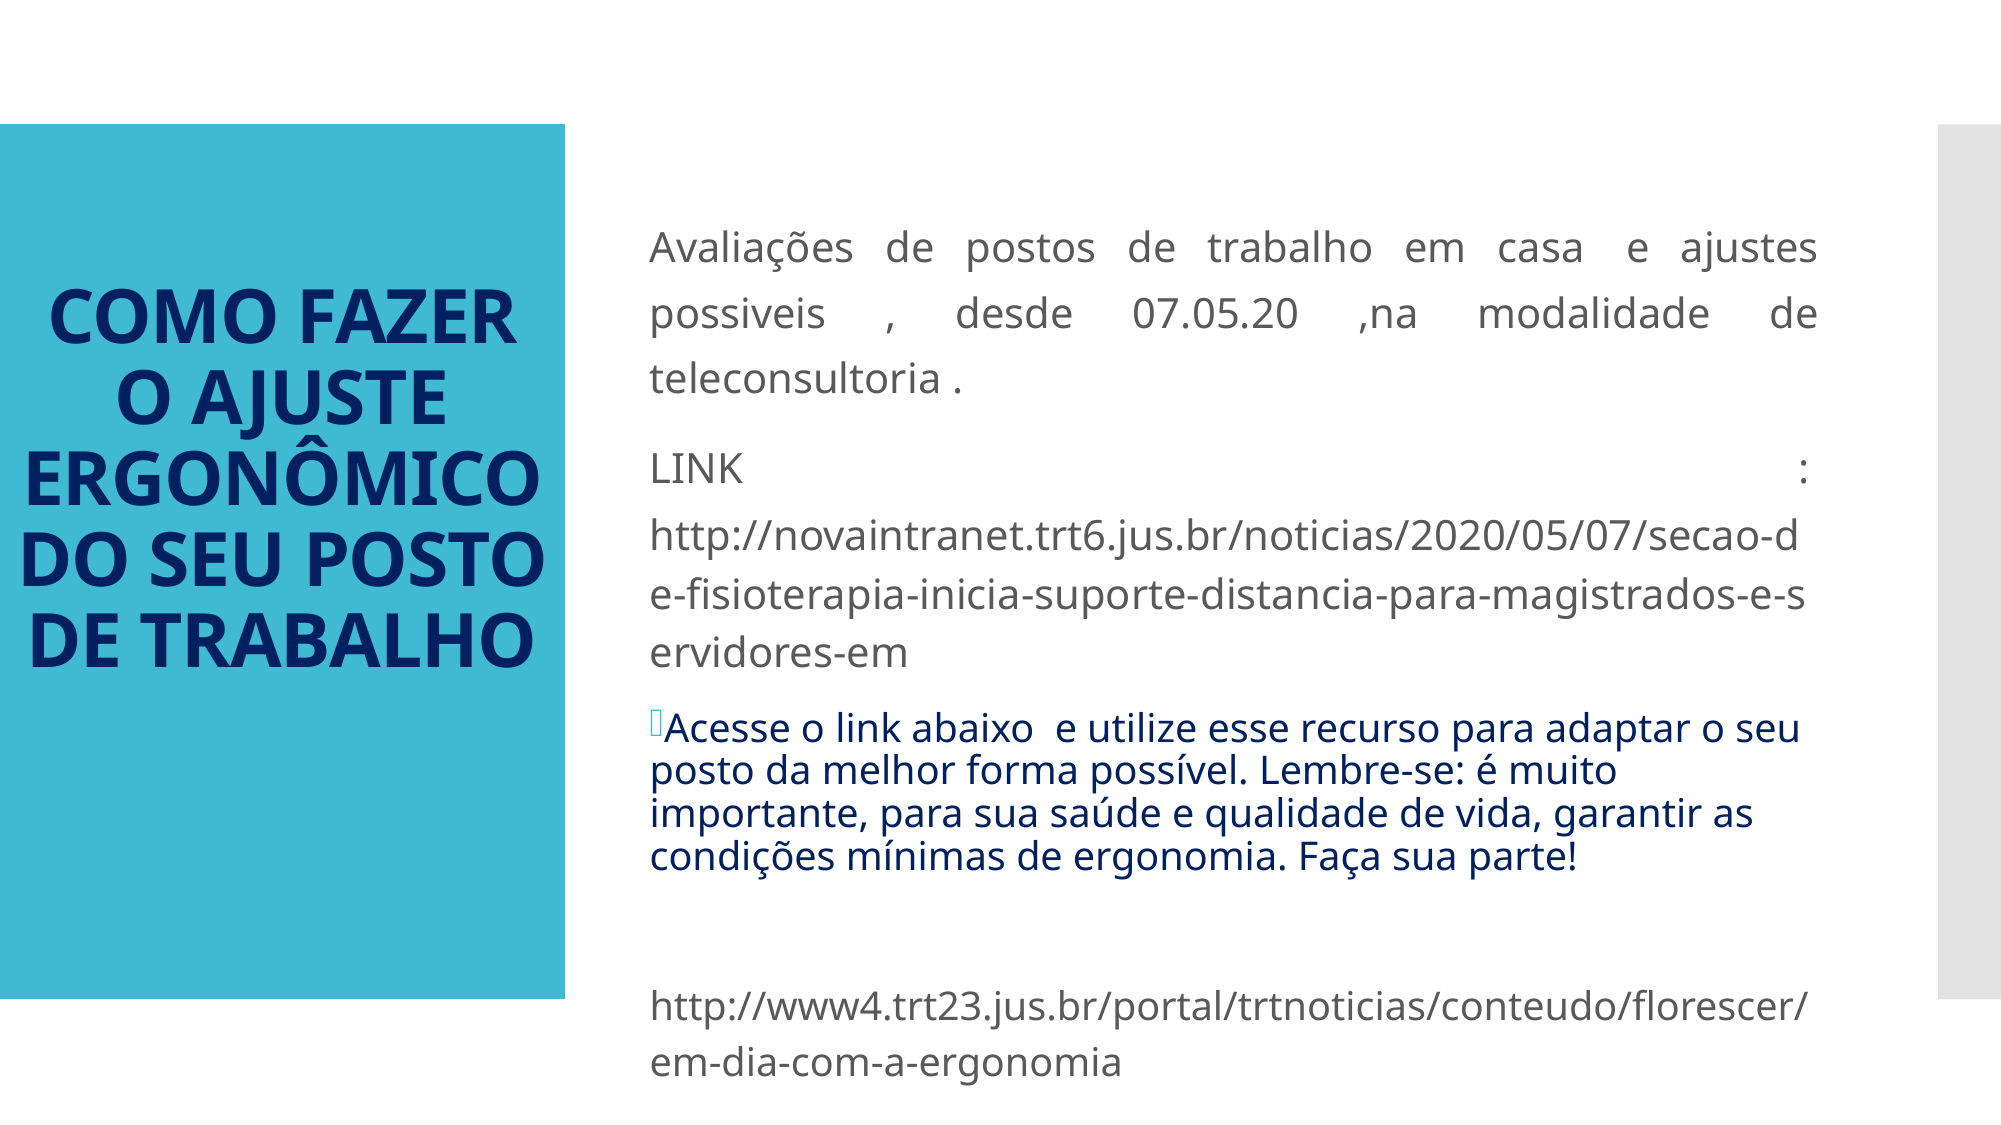

Avaliações de postos de trabalho em casa  e ajustes possiveis , desde 07.05.20 ,na modalidade de teleconsultoria .
LINK : http://novaintranet.trt6.jus.br/noticias/2020/05/07/secao-de-fisioterapia-inicia-suporte-distancia-para-magistrados-e-servidores-em
Acesse o link abaixo e utilize esse recurso para adaptar o seu posto da melhor forma possível. Lembre-se: é muito importante, para sua saúde e qualidade de vida, garantir as condições mínimas de ergonomia. Faça sua parte!
 http://www4.trt23.jus.br/portal/trtnoticias/conteudo/florescer/em-dia-com-a-ergonomia
# COMO FAZER O AJUSTE ERGONÔMICO DO SEU POSTO DE TRABALHO